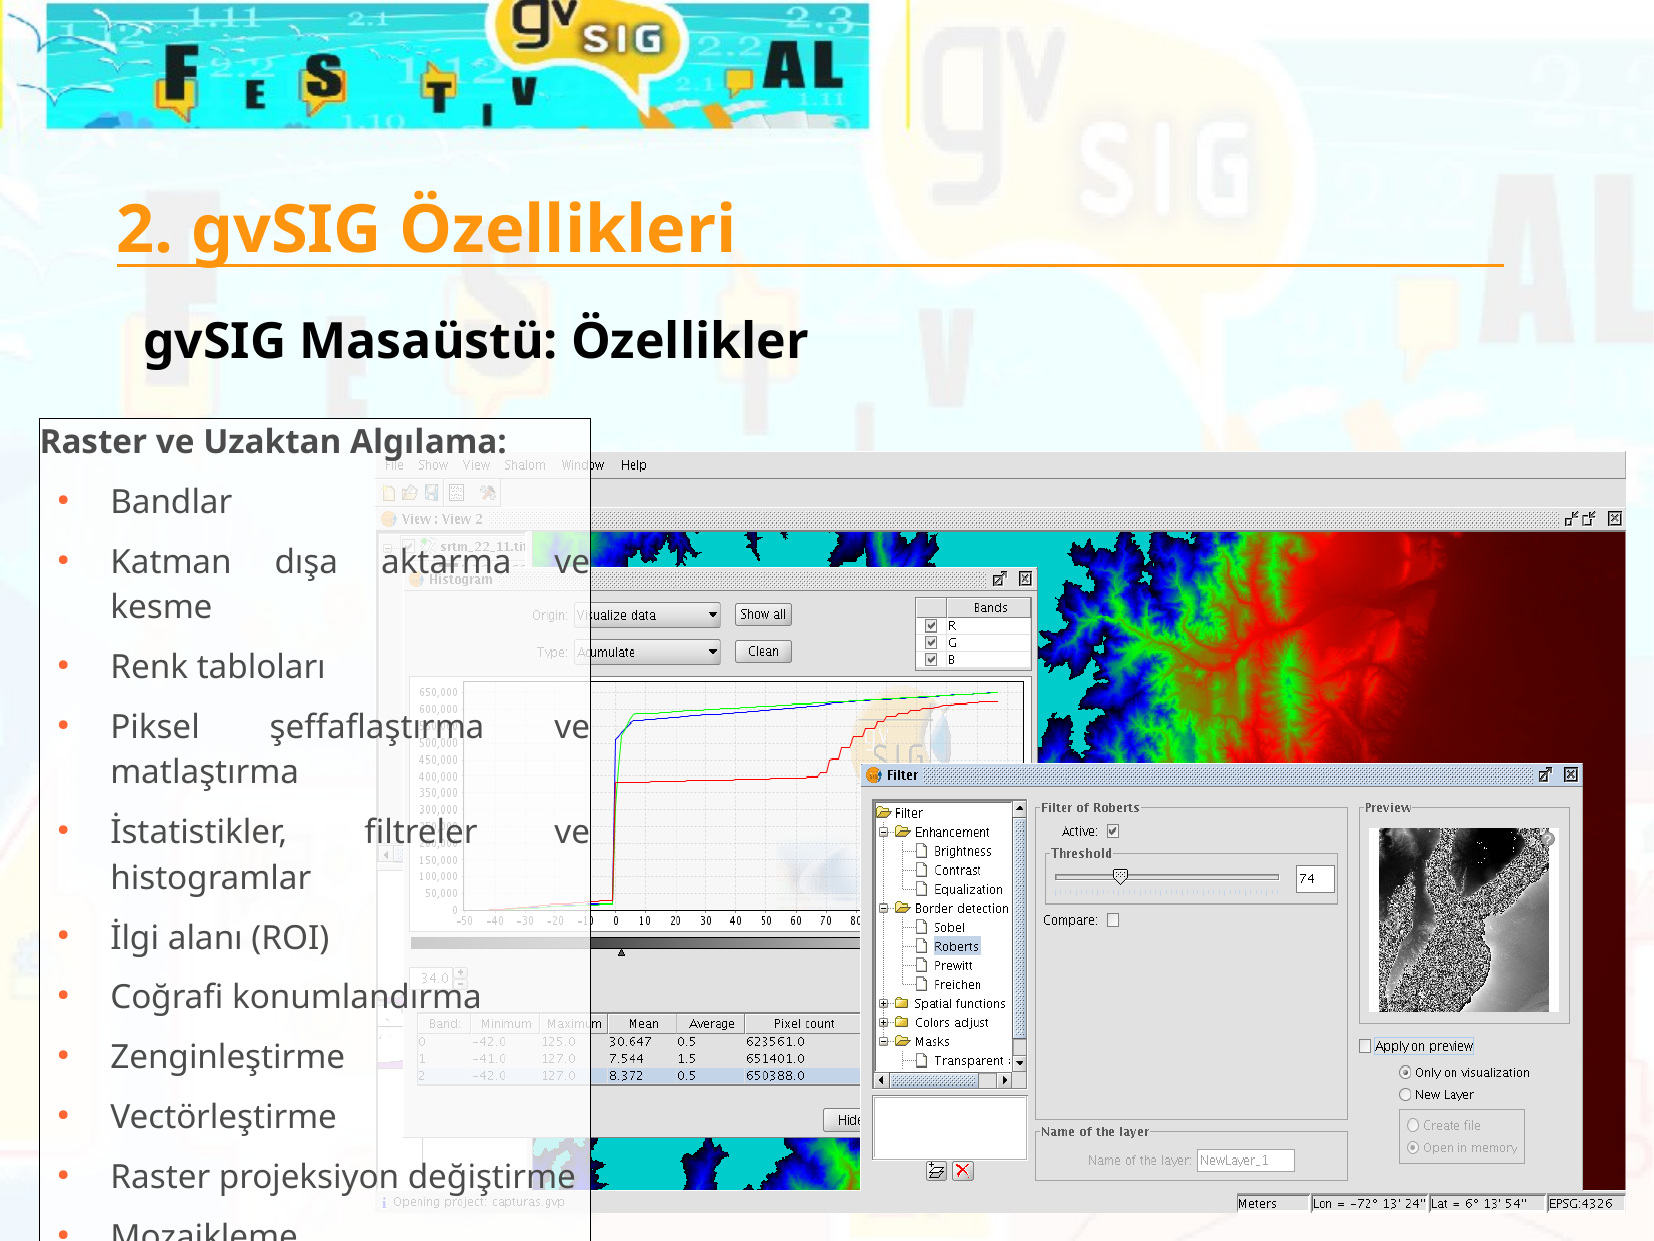

# 2. gvSIG Özellikleri
gvSIG Masaüstü: Özellikler
Raster ve Uzaktan Algılama:
Bandlar
Katman dışa aktarma ve kesme
Renk tabloları
Piksel şeffaflaştırma ve matlaştırma
İstatistikler, filtreler ve histogramlar
İlgi alanı (ROI)
Coğrafi konumlandırma
Zenginleştirme
Vectörleştirme
Raster projeksiyon değiştirme
Mozaikleme
...